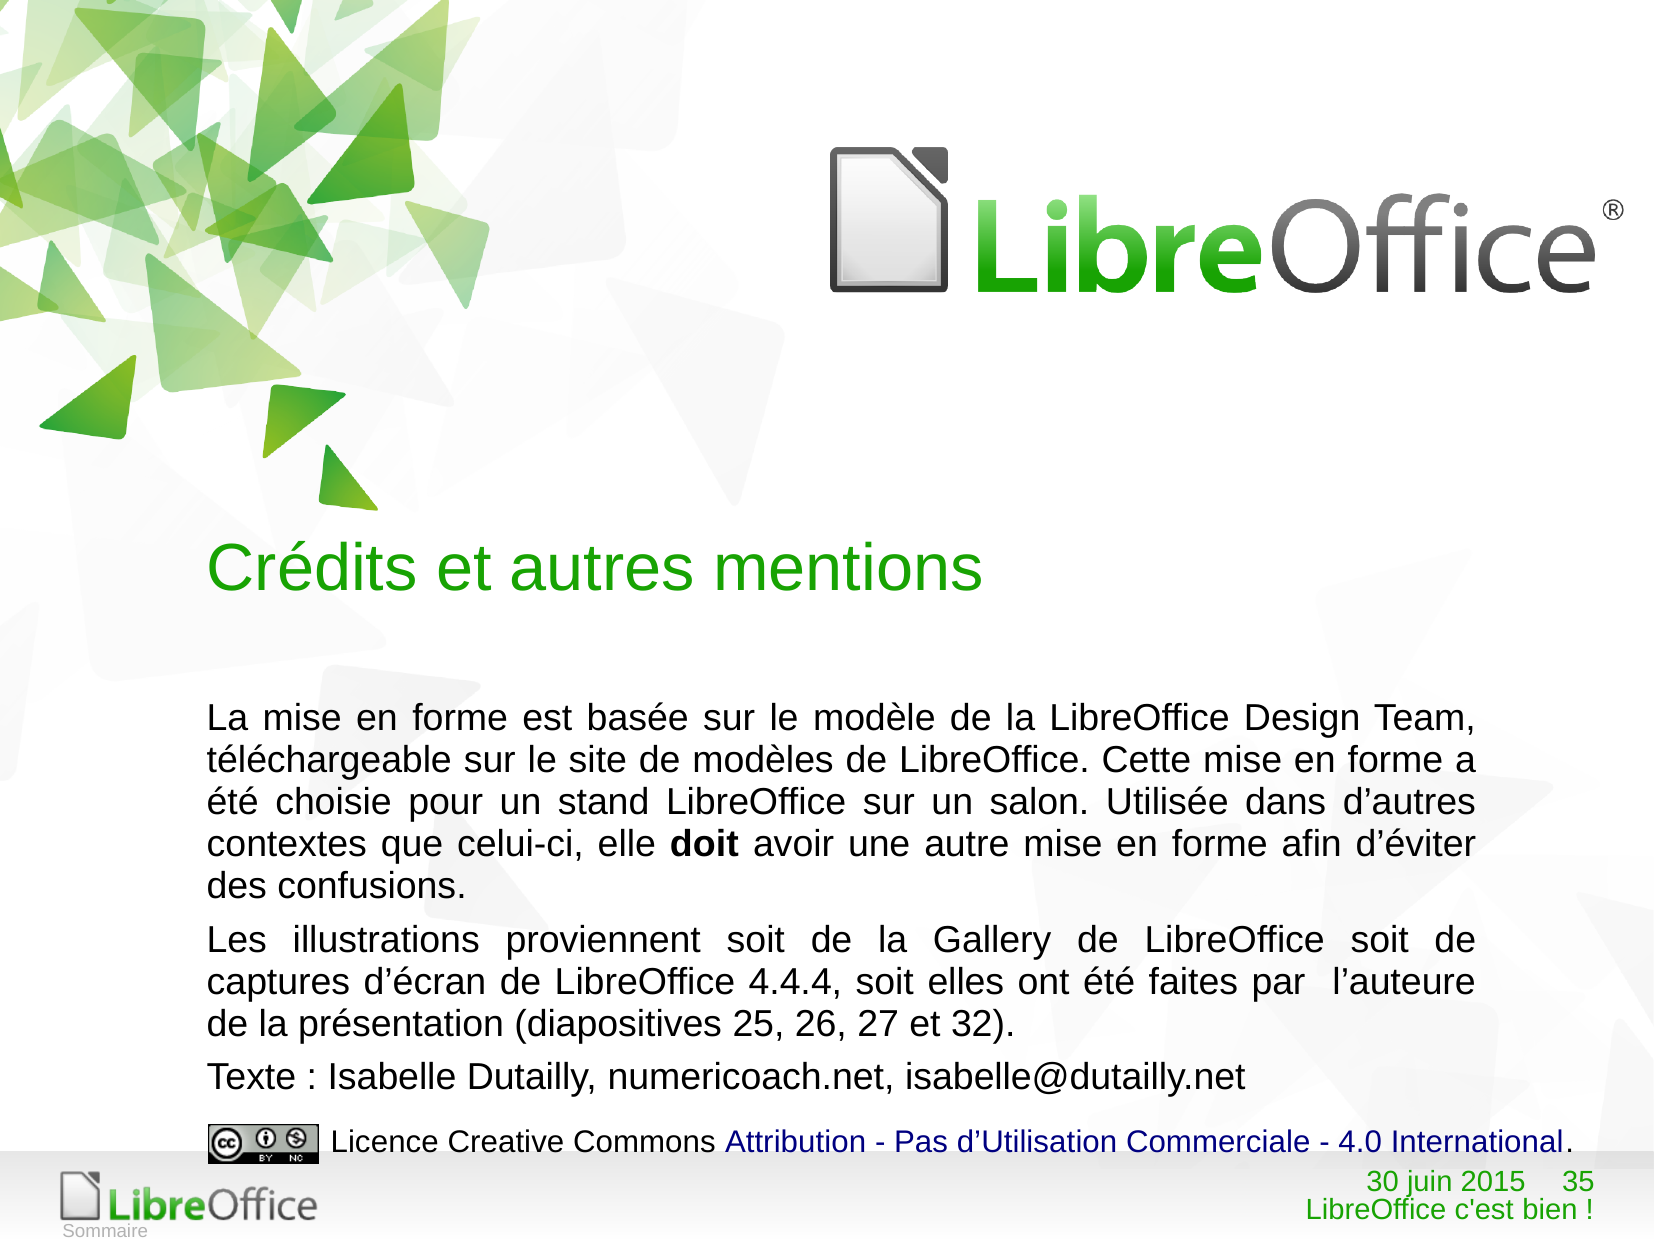

# Crédits et autres mentions
La mise en forme est basée sur le modèle de la LibreOffice Design Team, téléchargeable sur le site de modèles de LibreOffice. Cette mise en forme a été choisie pour un stand LibreOffice sur un salon. Utilisée dans d’autres contextes que celui-ci, elle doit avoir une autre mise en forme afin d’éviter des confusions.
Les illustrations proviennent soit de la Gallery de LibreOffice soit de captures d’écran de LibreOffice 4.4.4, soit elles ont été faites par l’auteure de la présentation (diapositives 25, 26, 27 et 32).
Texte : Isabelle Dutailly, numericoach.net, isabelle@dutailly.net
Licence Creative Commons Attribution - Pas d’Utilisation Commerciale - 4.0 International.
30 juin 2015
35
LibreOffice c'est bien !